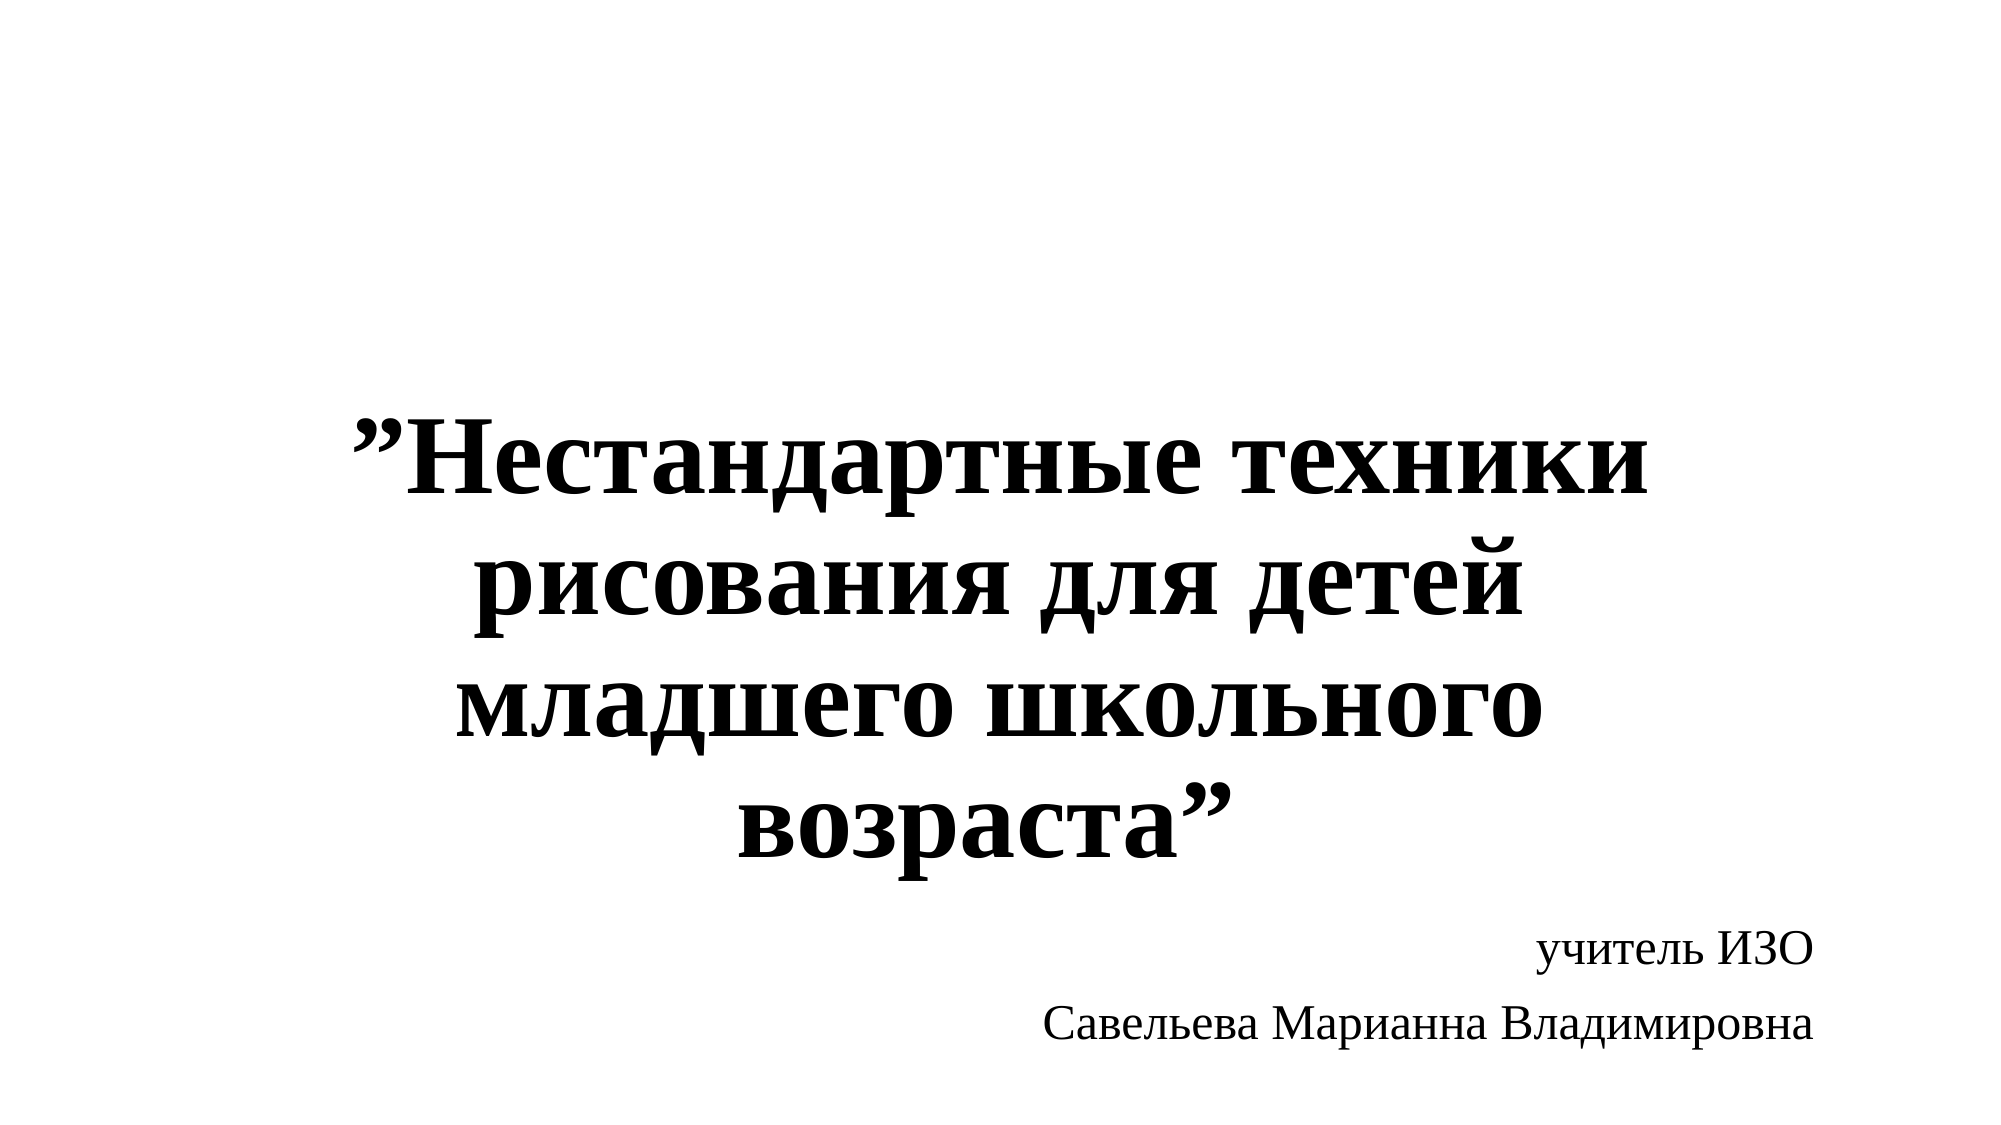

# ”Нестандартные техники рисования для детей младшего школьного возраста”
учитель ИЗО
Савельева Марианна Владимировна